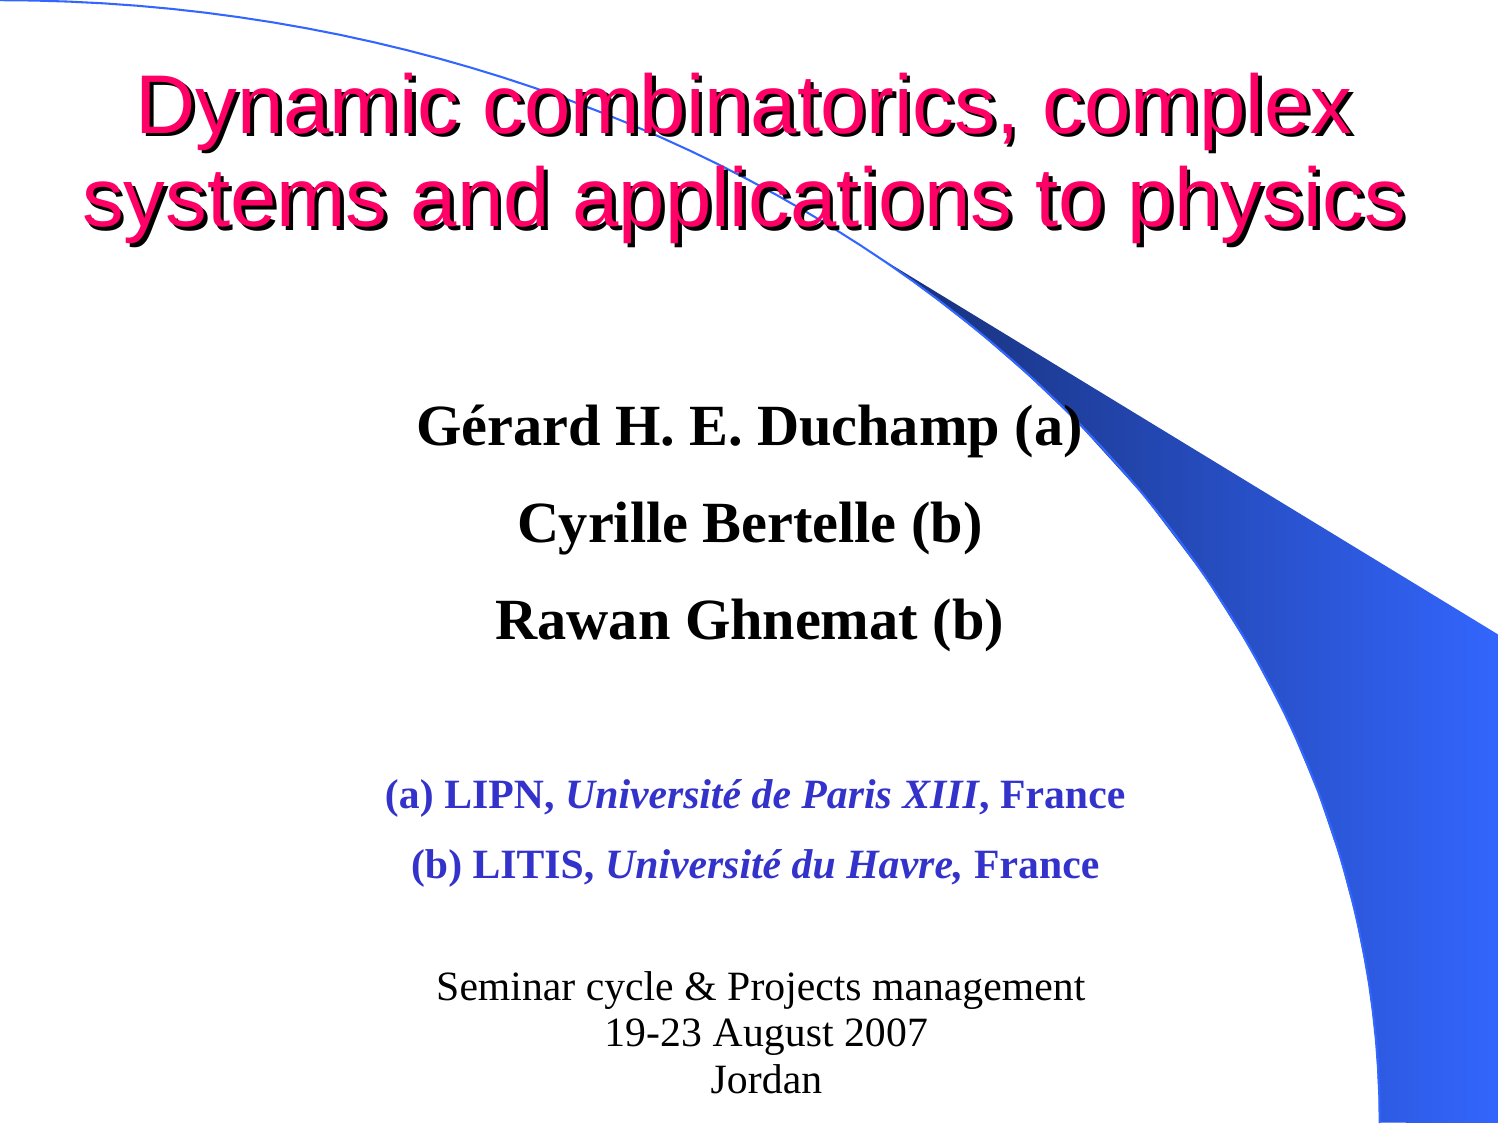

# Dynamic combinatorics, complex systems and applications to physics
Gérard H. E. Duchamp (a)
Cyrille Bertelle (b)
Rawan Ghnemat (b)
 (a) LIPN, Université de Paris XIII, France
 (b) LITIS, Université du Havre, France
Seminar cycle & Projects management
19-23 August 2007
Jordan